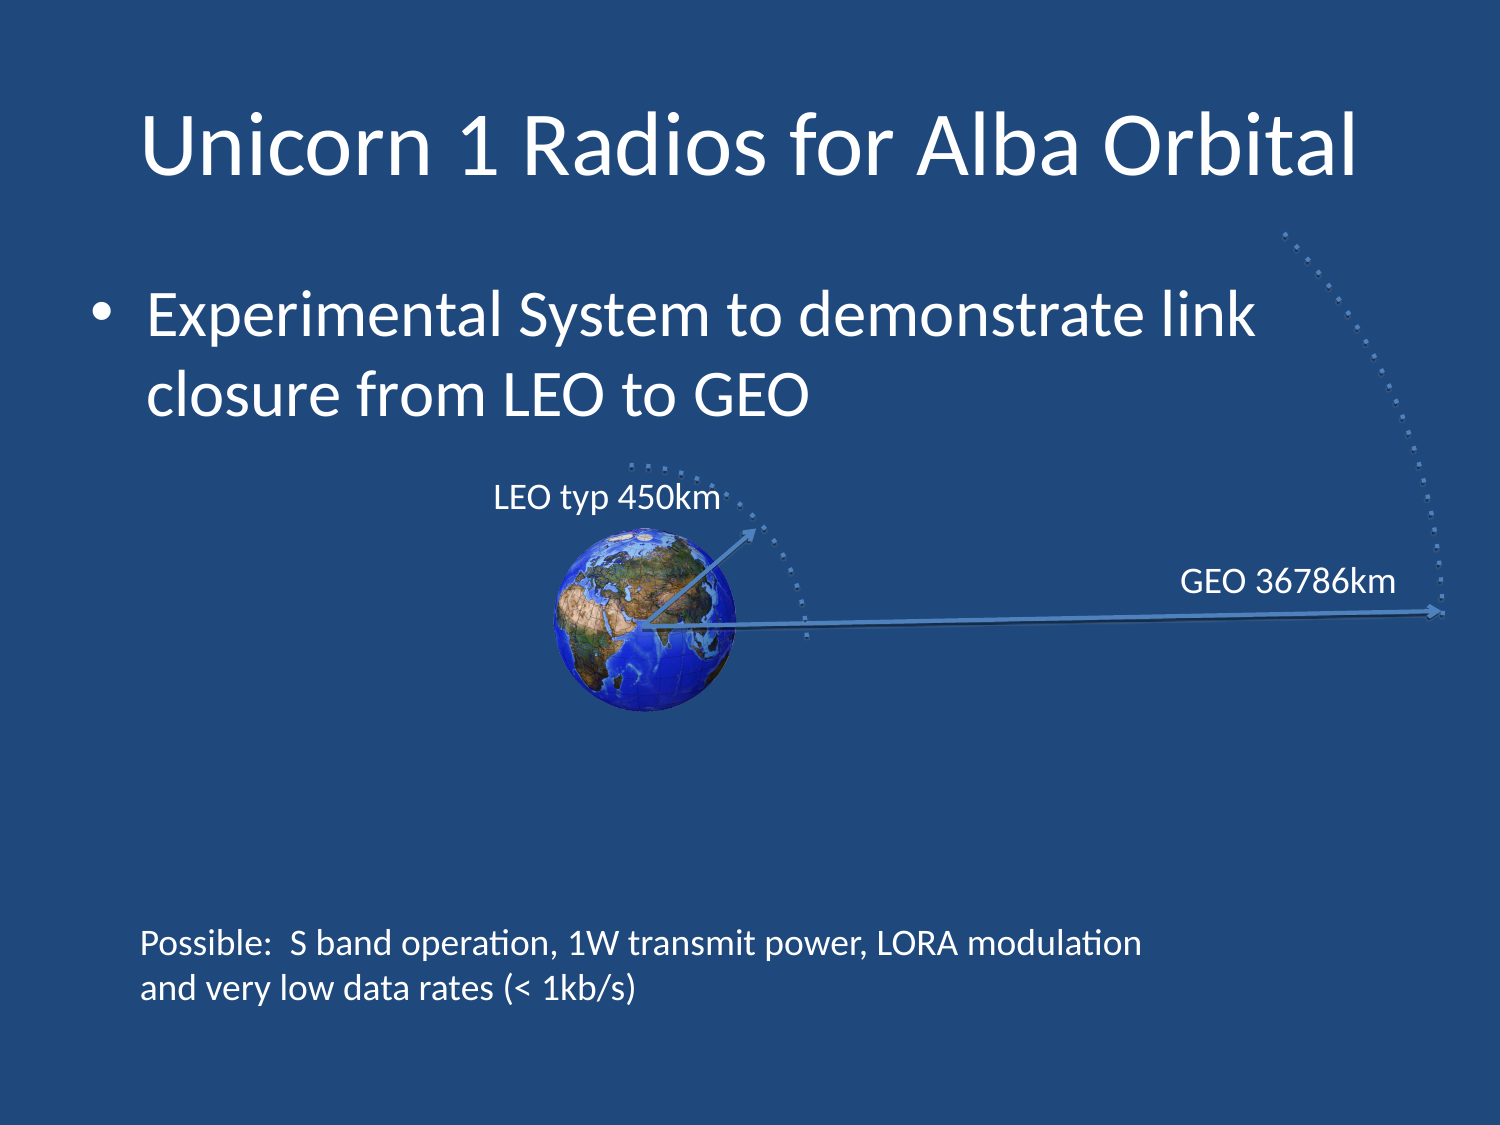

# Unicorn 1 Radios for Alba Orbital
Experimental System to demonstrate link closure from LEO to GEO
LEO typ 450km
GEO 36786km
Possible: S band operation, 1W transmit power, LORA modulation and very low data rates (< 1kb/s)